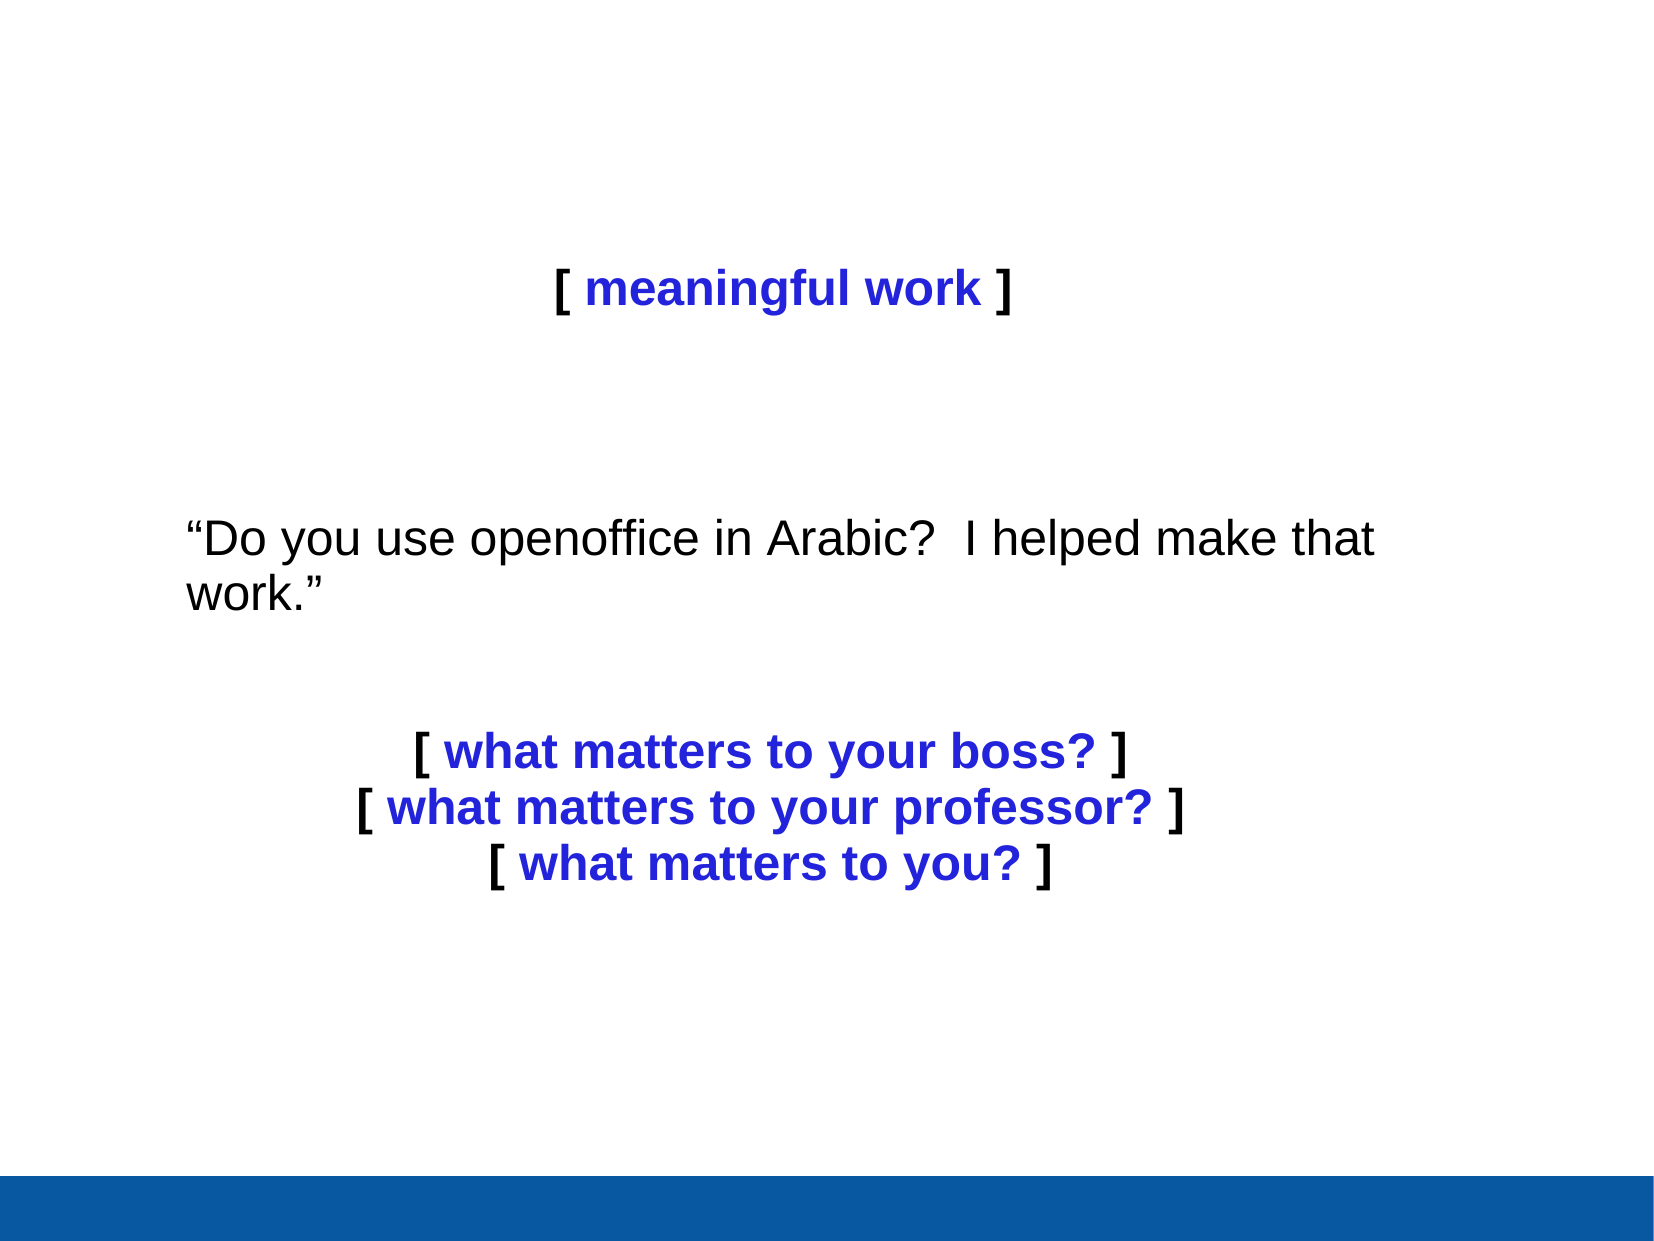

[ meaningful work ]
“Do you use openoffice in Arabic? I helped make that work.”
[ what matters to your boss? ]
[ what matters to your professor? ]
[ what matters to you? ]